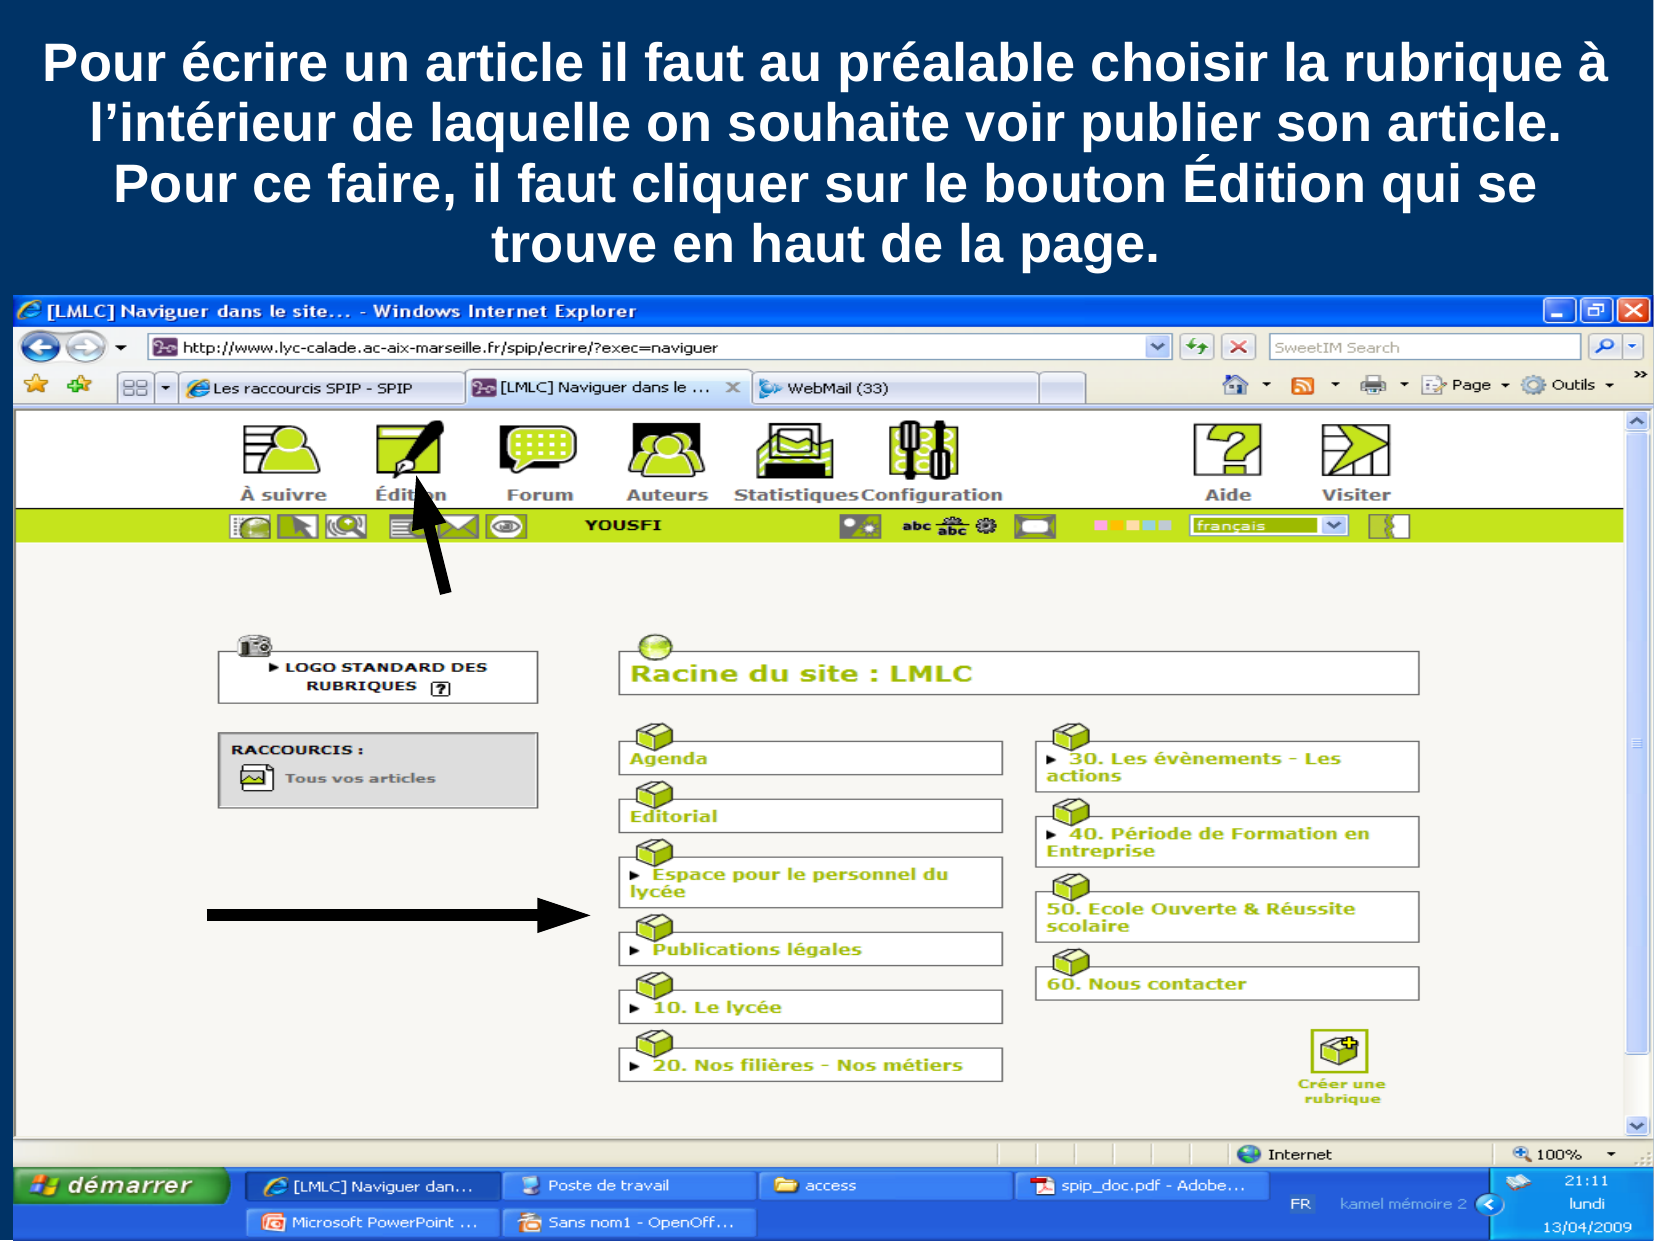

# Pour écrire un article il faut au préalable choisir la rubrique à l’intérieur de laquelle on souhaite voir publier son article. Pour ce faire, il faut cliquer sur le bouton Édition qui se trouve en haut de la page.